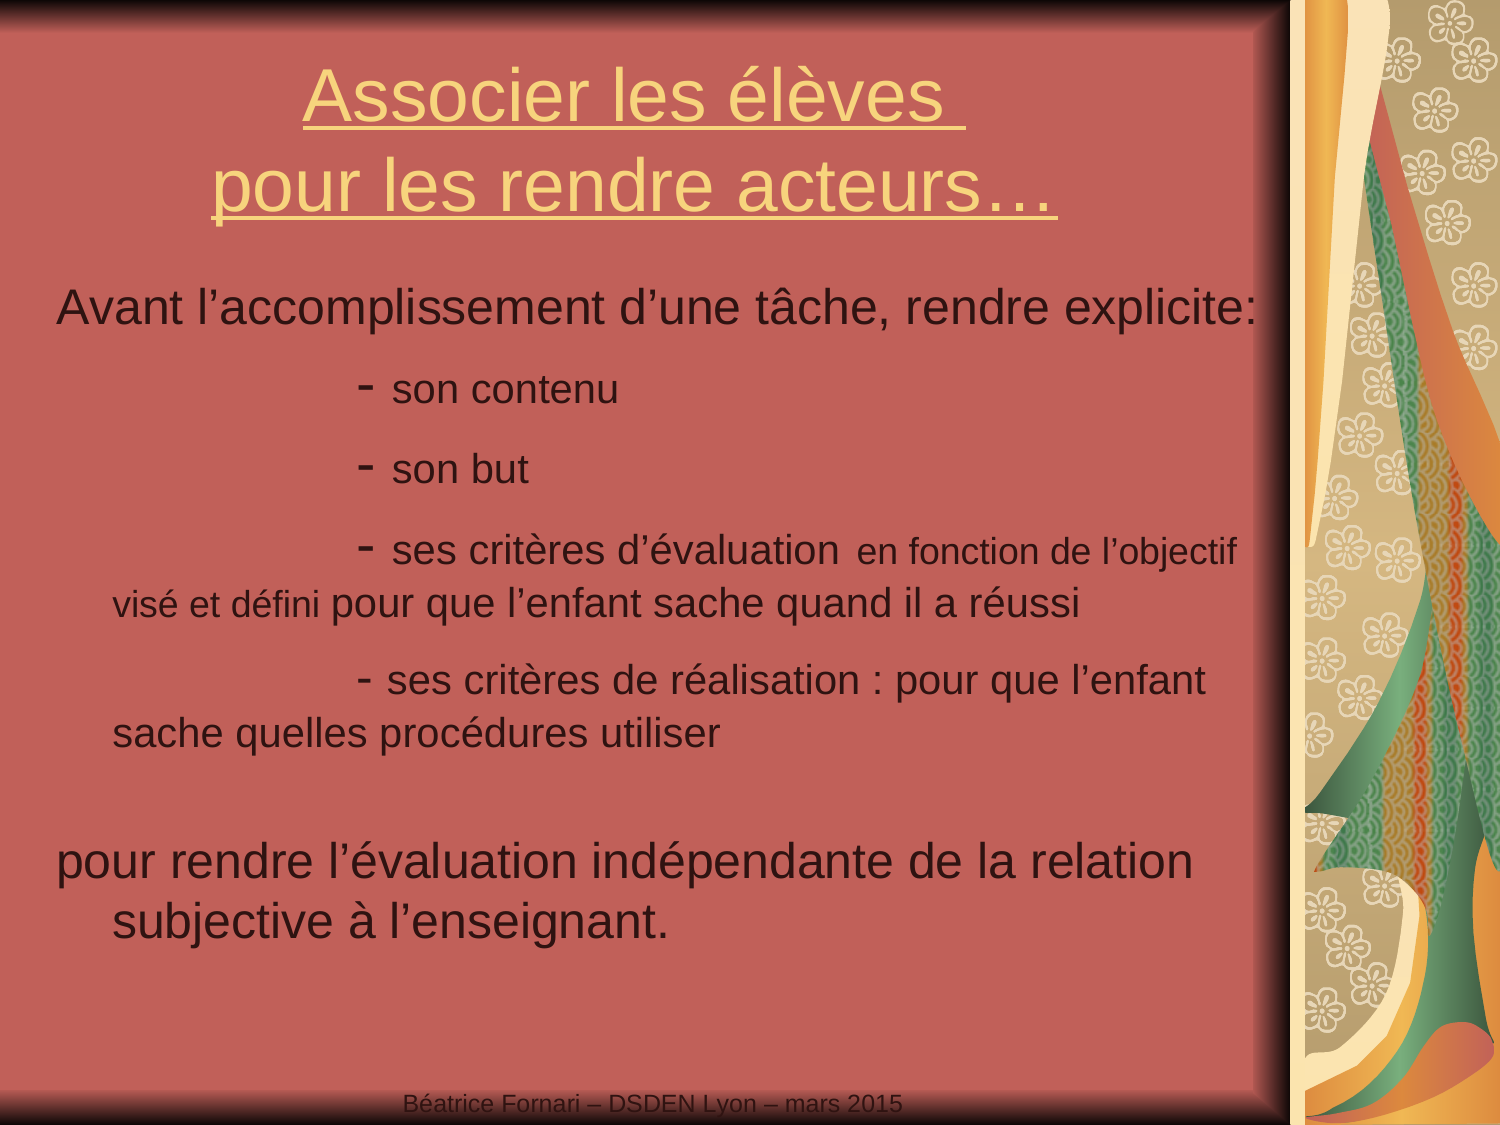

# Associer les élèves pour les rendre acteurs…
Avant l’accomplissement d’une tâche, rendre explicite:
			- son contenu
			- son but
			- ses critères d’évaluation en fonction de l’objectif visé et défini pour que l’enfant sache quand il a réussi
			- ses critères de réalisation : pour que l’enfant sache quelles procédures utiliser
pour rendre l’évaluation indépendante de la relation subjective à l’enseignant.
Béatrice Fornari – DSDEN Lyon – mars 2015